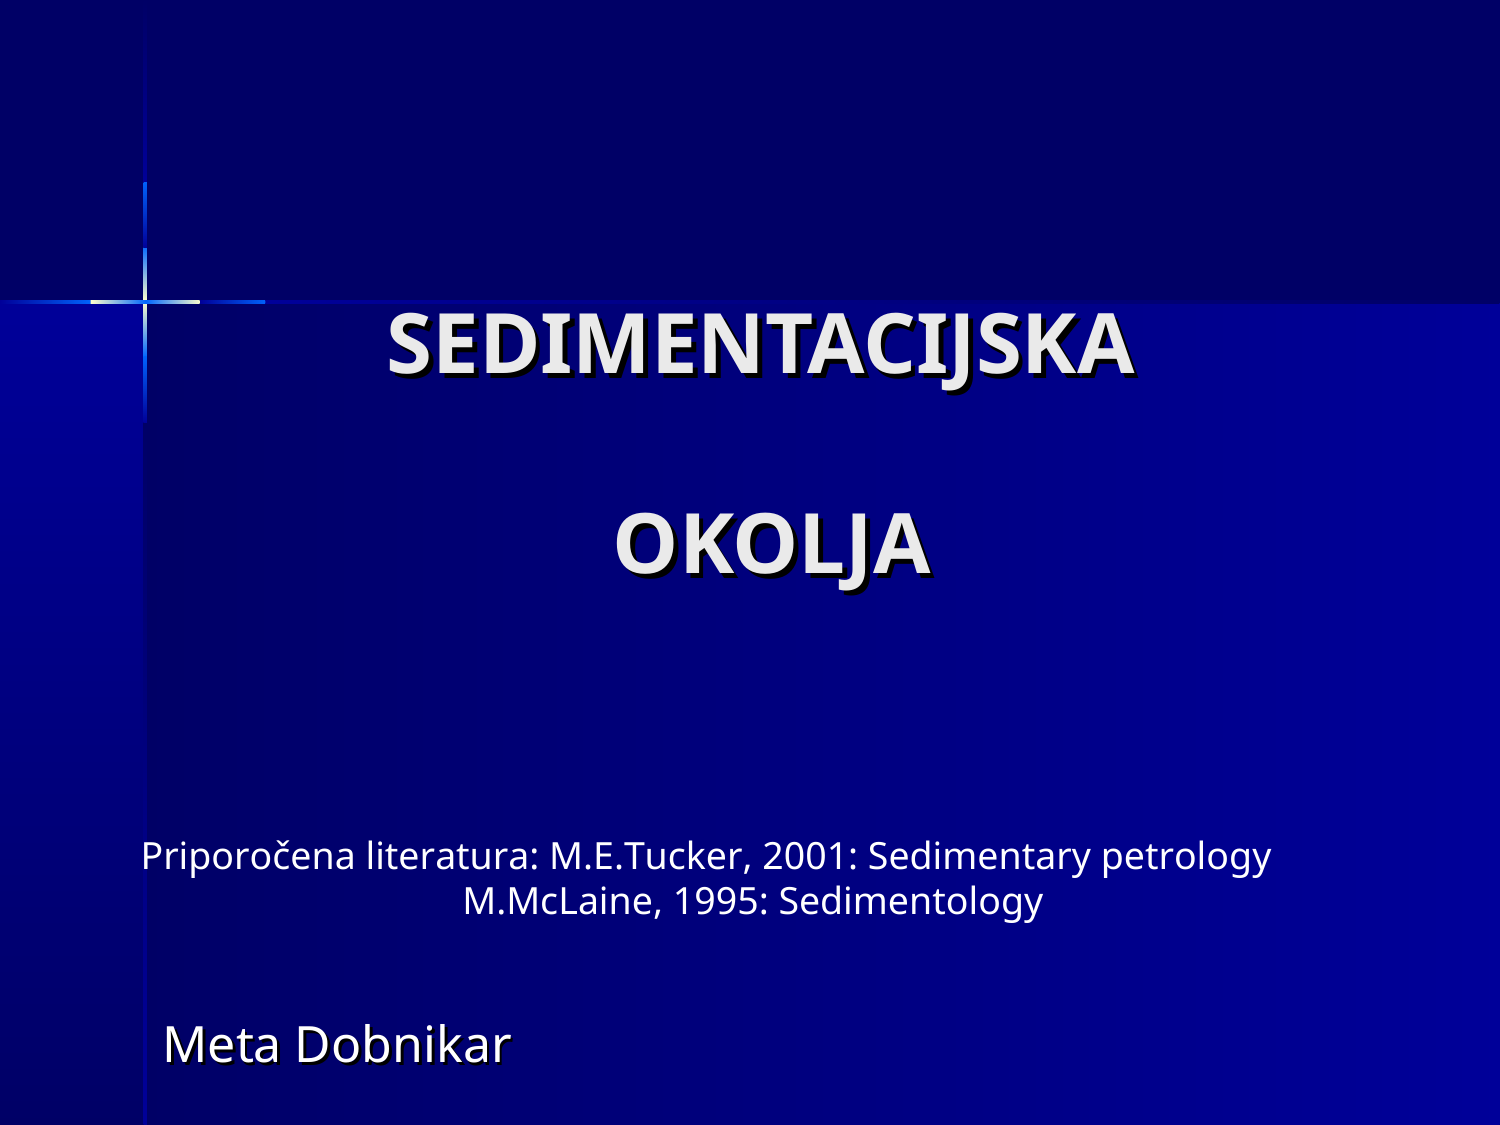

# SEDIMENTACIJSKA OKOLJA
Priporočena literatura: M.E.Tucker, 2001: Sedimentary petrology
 M.McLaine, 1995: Sedimentology
Meta Dobnikar